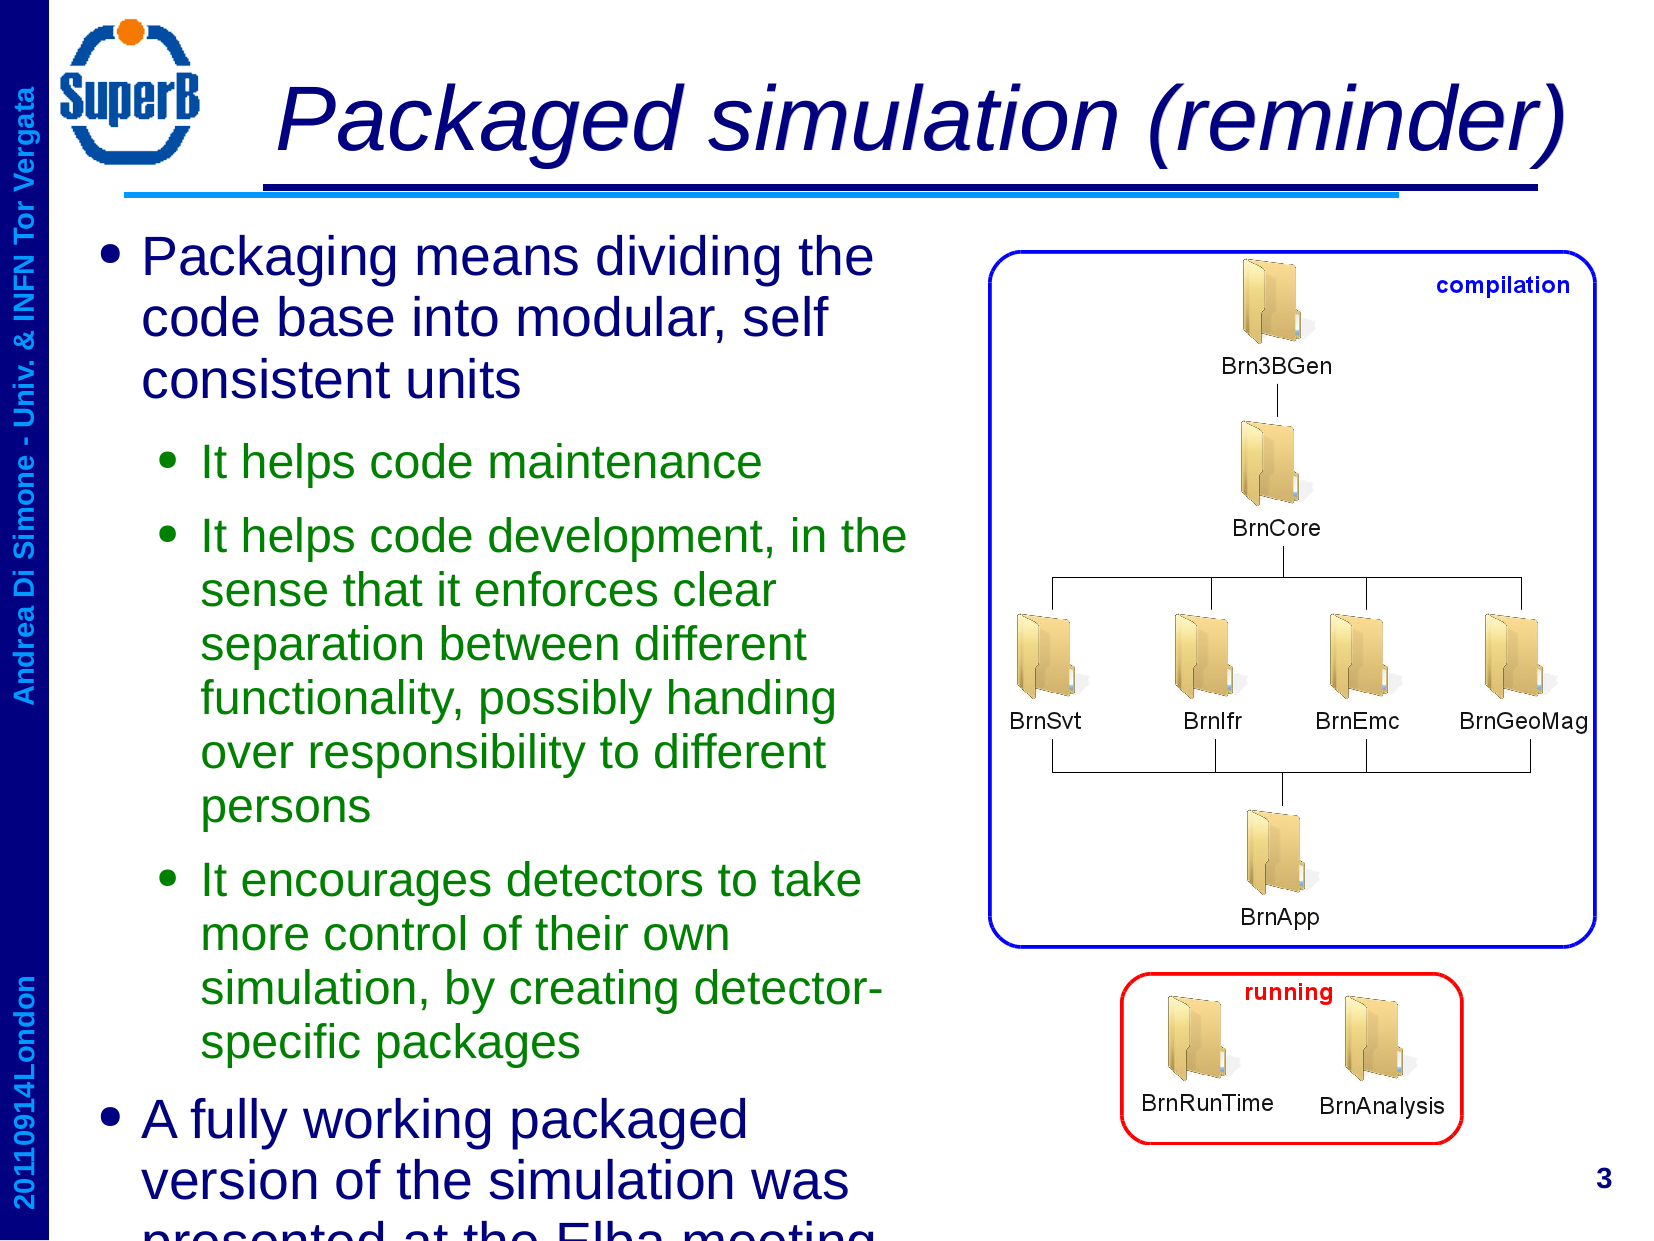

# Packaged simulation (reminder)
Packaging means dividing the code base into modular, self consistent units
It helps code maintenance
It helps code development, in the sense that it enforces clear separation between different functionality, possibly handing over responsibility to different persons
It encourages detectors to take more control of their own simulation, by creating detector-specific packages
A fully working packaged version of the simulation was presented at the Elba meeting
Its results were found to be identical to the ones of the “monolithic” Bruno
Andrea Di Simone - Univ. & INFN Tor Vergata
20110914London
3